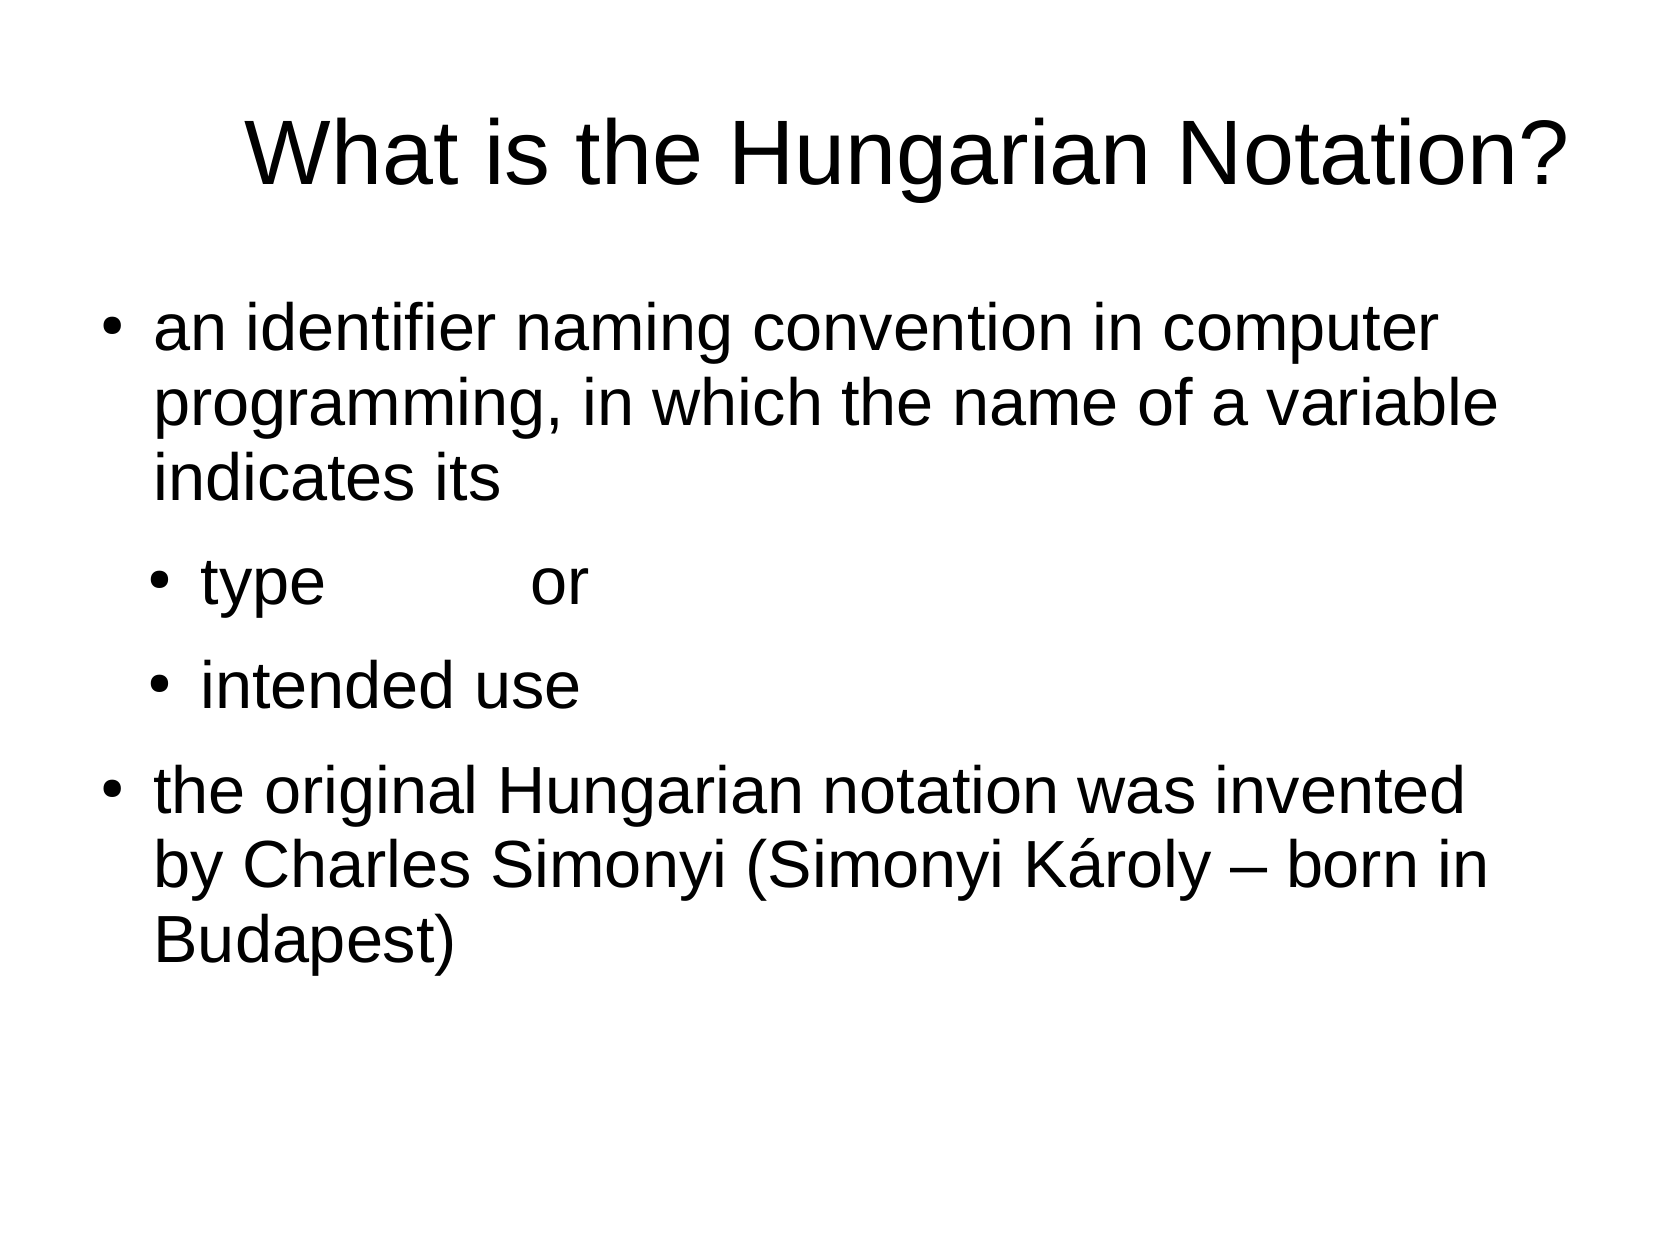

# What is the Hungarian Notation?
an identifier naming convention in computer programming, in which the name of a variable indicates its
type or
intended use
the original Hungarian notation was invented by Charles Simonyi (Simonyi Károly – born in Budapest)